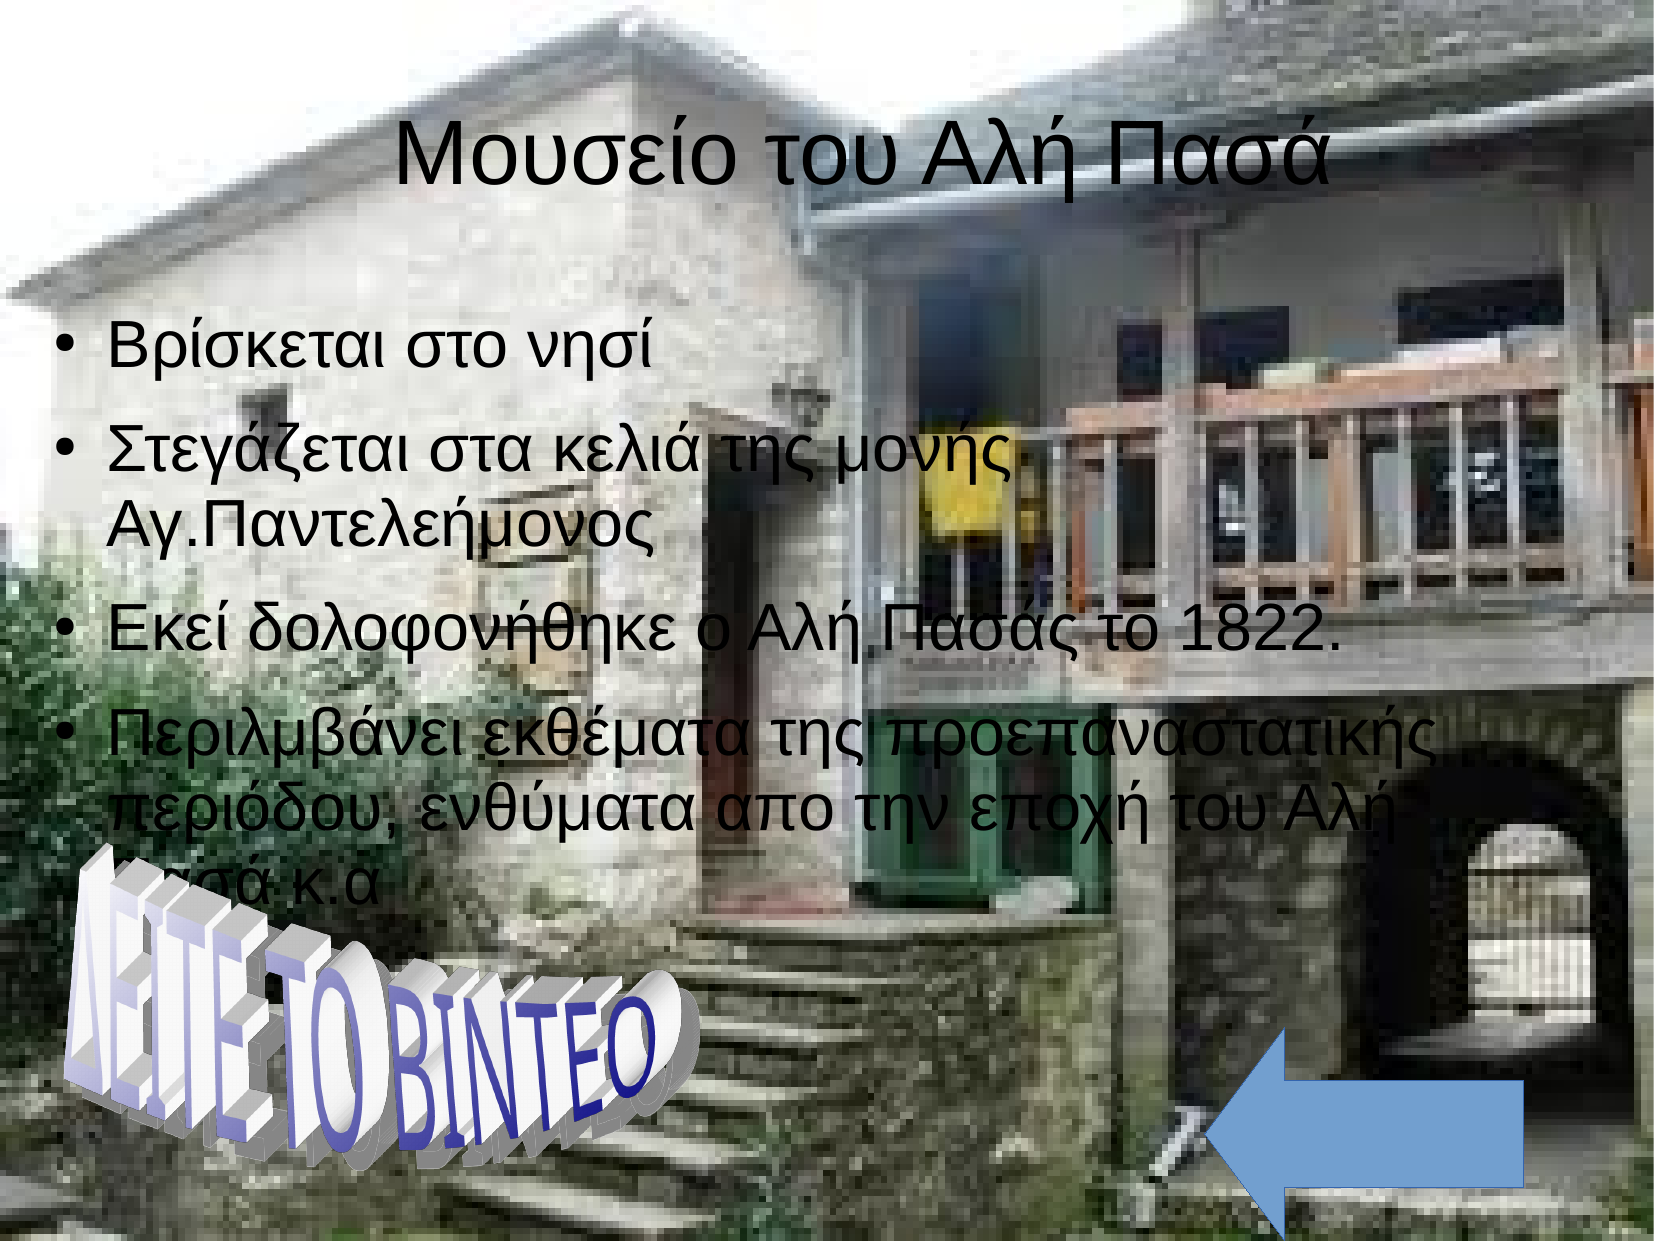

# Μουσείο του Αλή Πασά
Βρίσκεται στο νησί
Στεγάζεται στα κελιά της μονής Αγ.Παντελεήμονος
Εκεί δολοφονήθηκε ο Αλή Πασάς το 1822.
Περιλμβάνει εκθέματα της προεπαναστατικής περιόδου, ενθύματα απο την εποχή του Αλή Πασά κ.α
ΔΕΙΤΕ ΤΟ ΒΙΝΤΕΟ